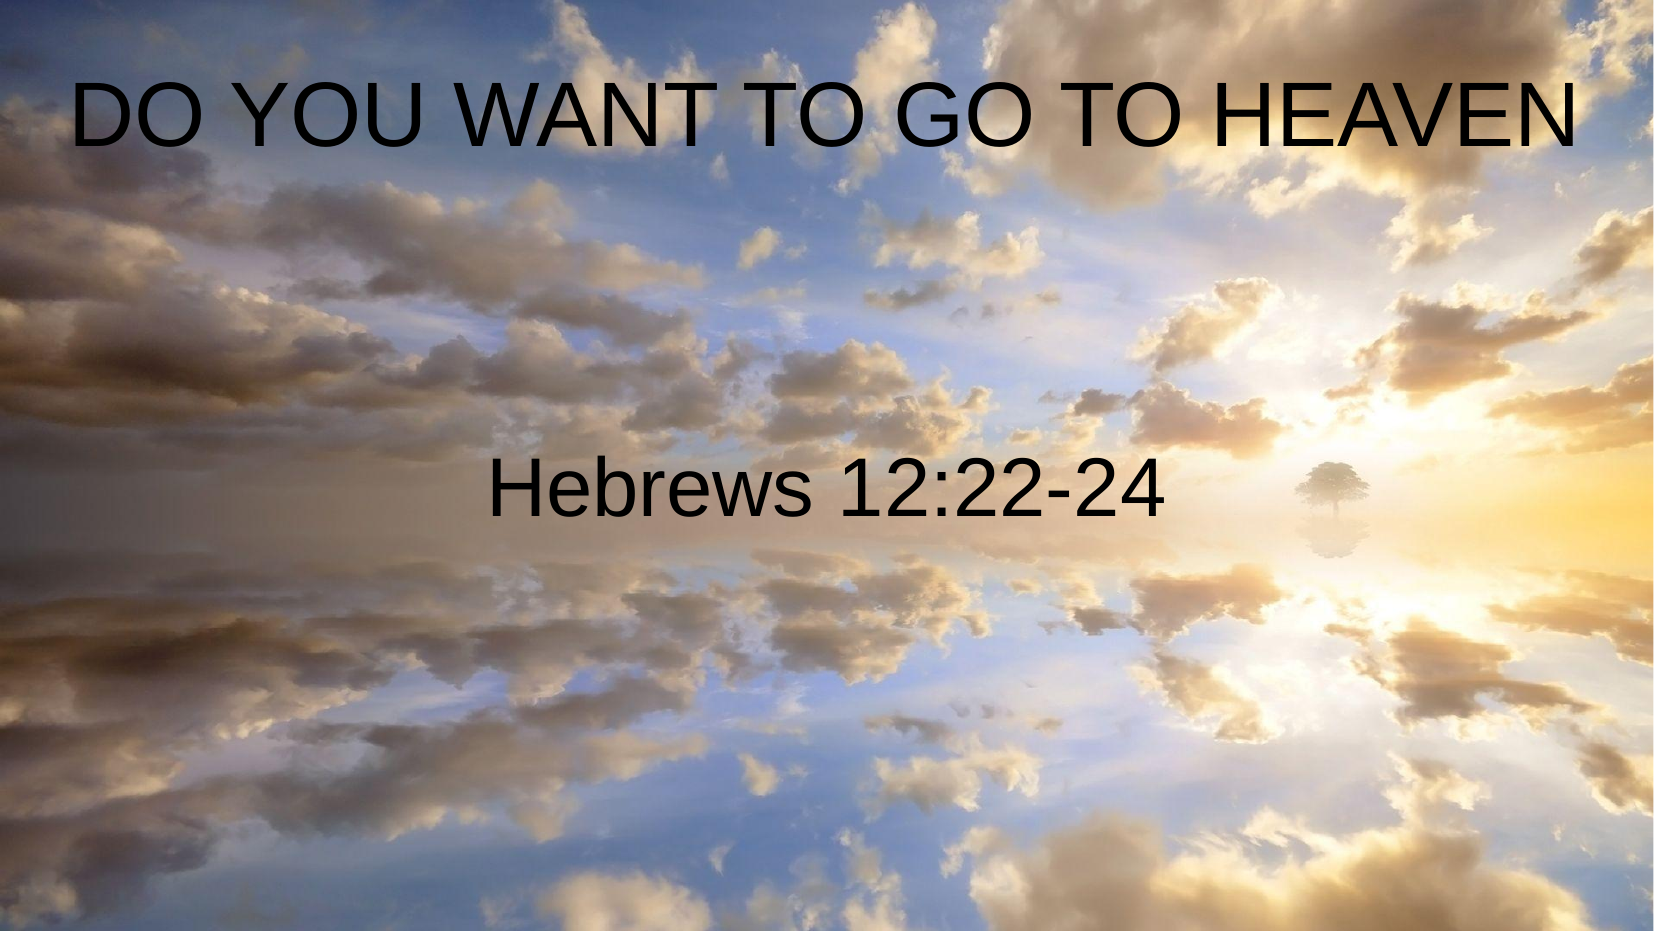

# DO YOU WANT TO GO TO HEAVEN
Hebrews 12:22-24